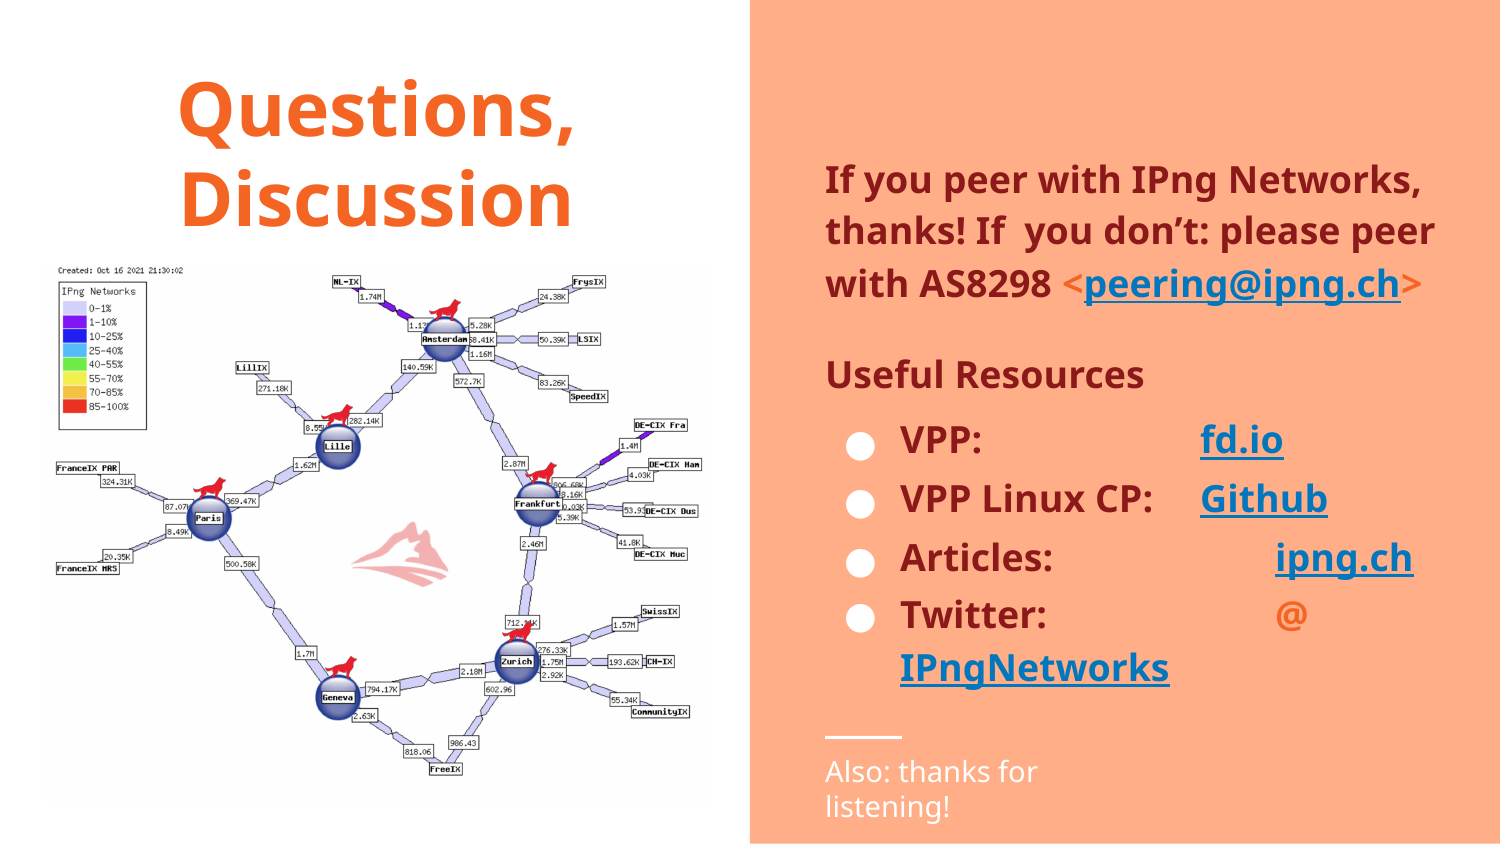

# Questions, Discussion
If you peer with IPng Networks, thanks! If you don’t: please peer with AS8298 <peering@ipng.ch>
Useful Resources
VPP:			fd.io
VPP Linux CP: 	Github
Articles:			ipng.ch
Twitter: 			@IPngNetworks
Also: thanks for listening!